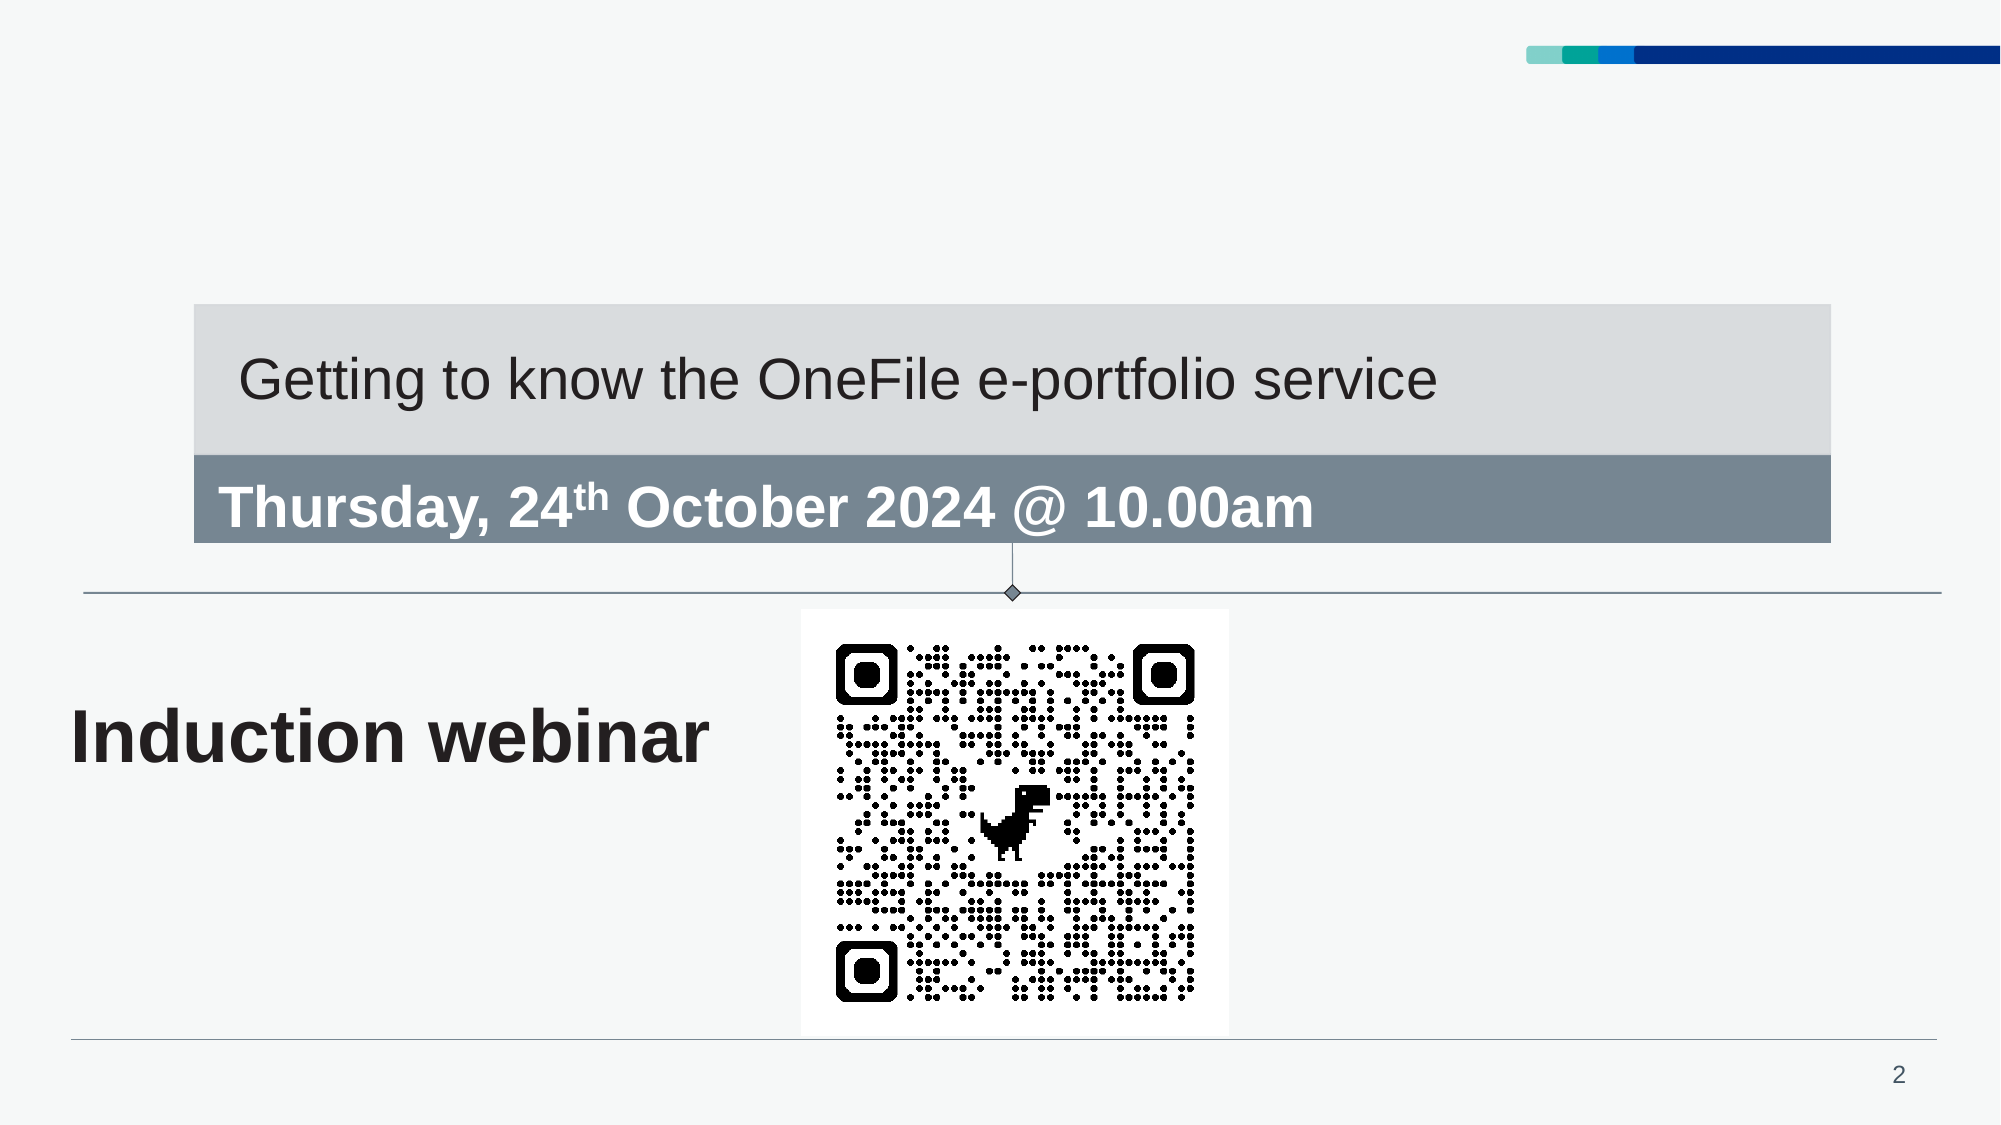

Getting to know the OneFile e-portfolio service
Thursday, 24th October 2024 @ 10.00am
# Induction webinar